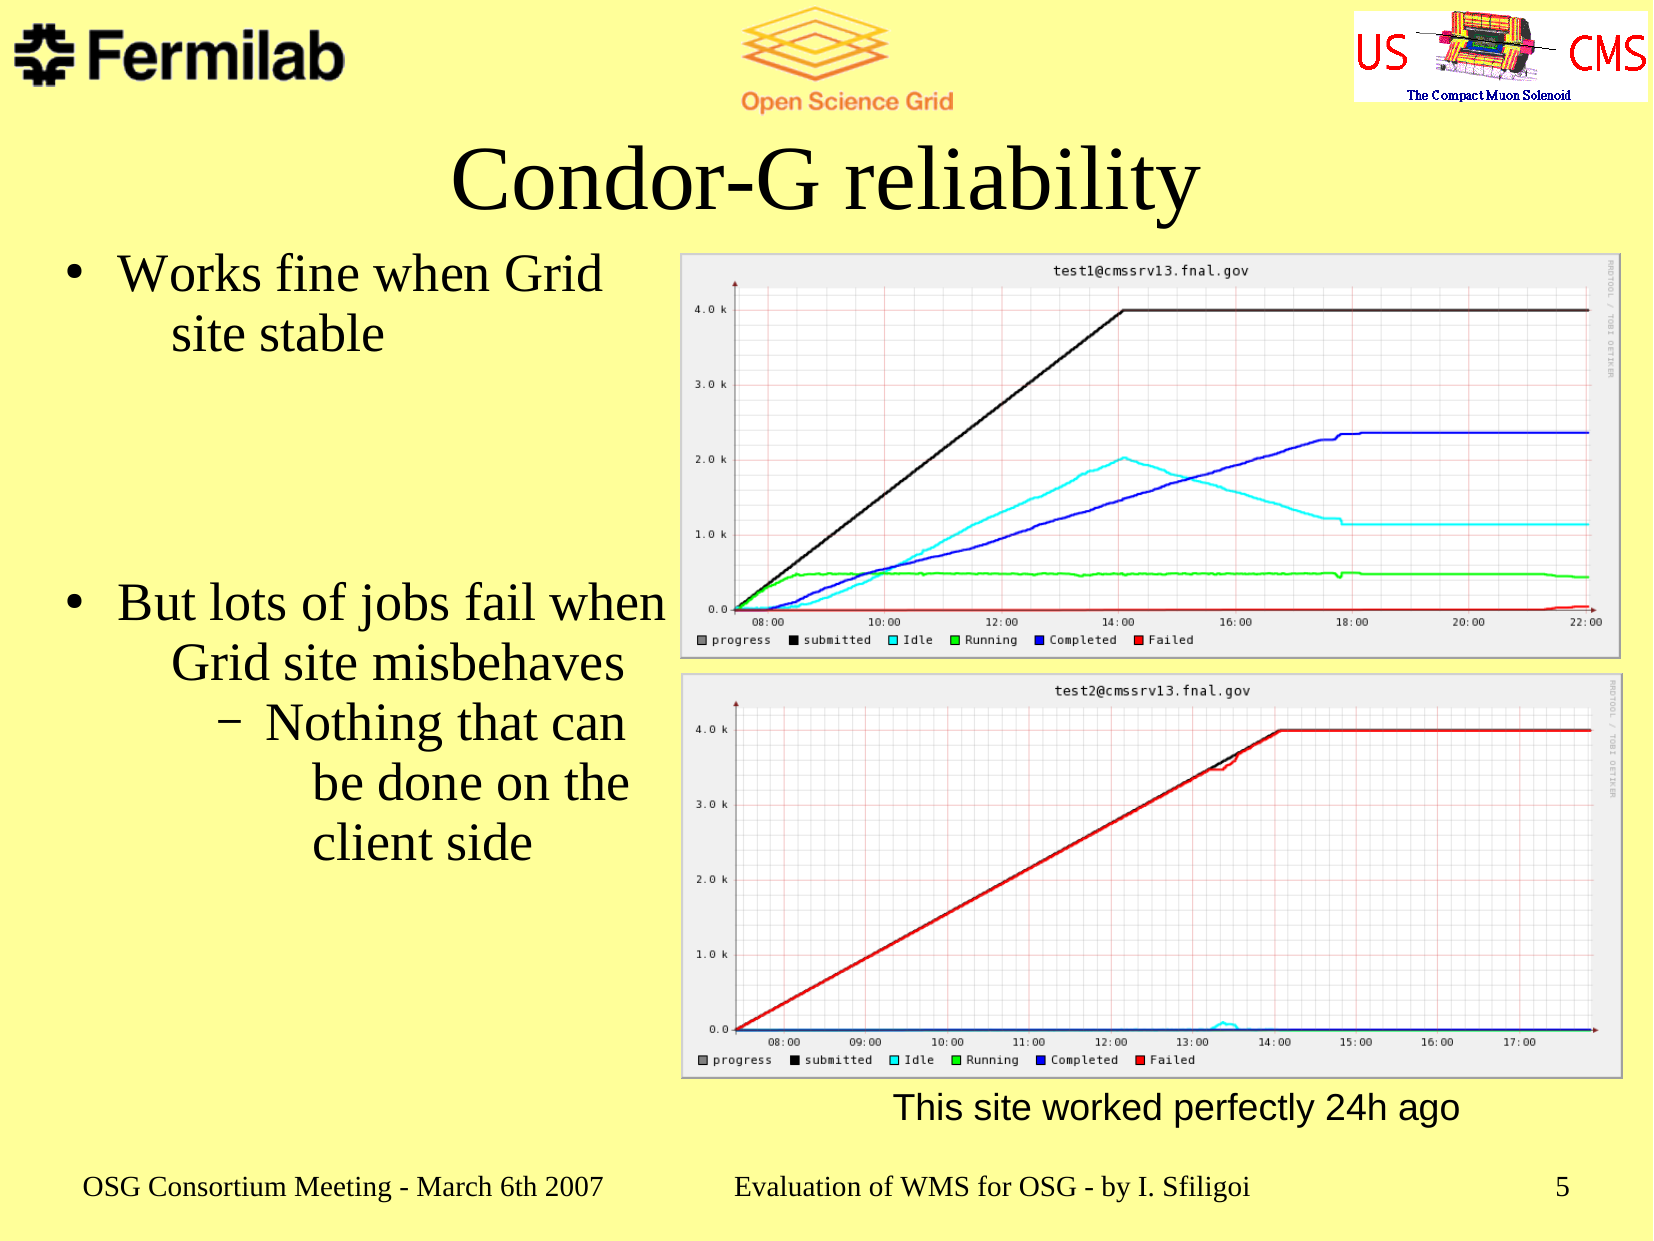

# Condor-G reliability
Works fine when Grid site stable
But lots of jobs fail when Grid site misbehaves
Nothing that can be done on the client side
This site worked perfectly 24h ago
OSG Consortium Meeting - March 6th 2007
Evaluation of WMS for OSG - by I. Sfiligoi
5